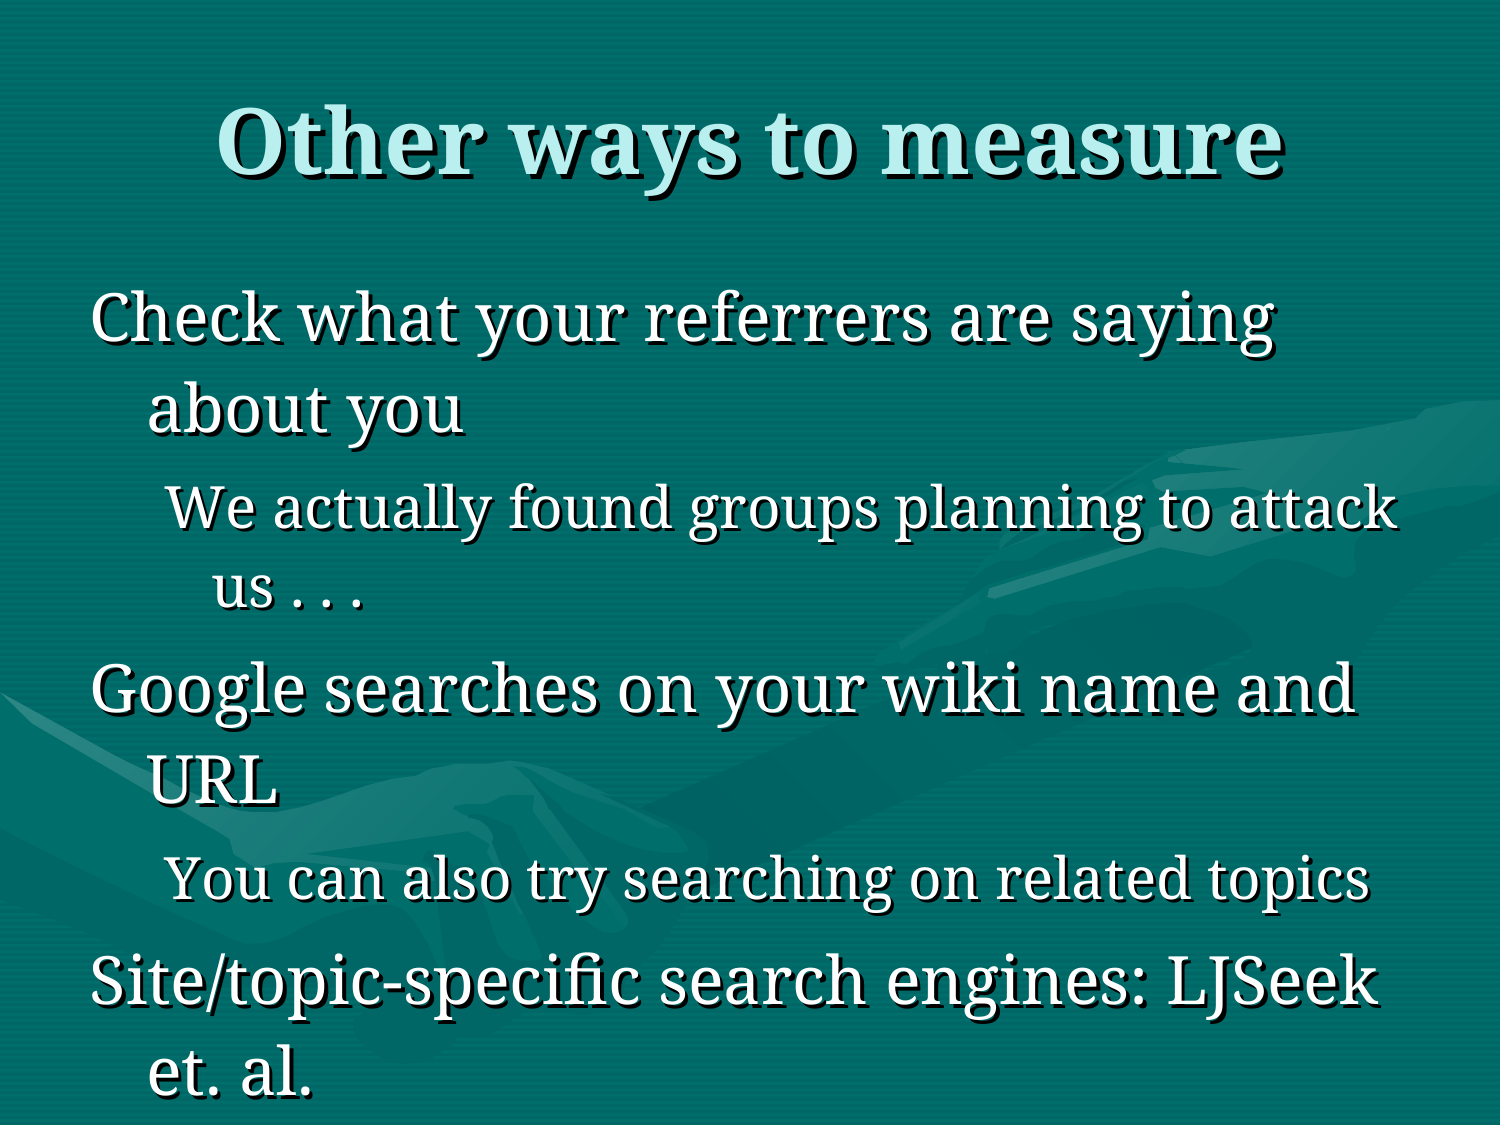

# Other ways to measure
Check what your referrers are saying about you
We actually found groups planning to attack us . . .
Google searches on your wiki name and URL
You can also try searching on related topics
Site/topic-specific search engines: LJSeek et. al.
Just ask people – you may be surprised!
Take every source with a pinch of salt
. . . and remember, size/popularity isn’t everything!